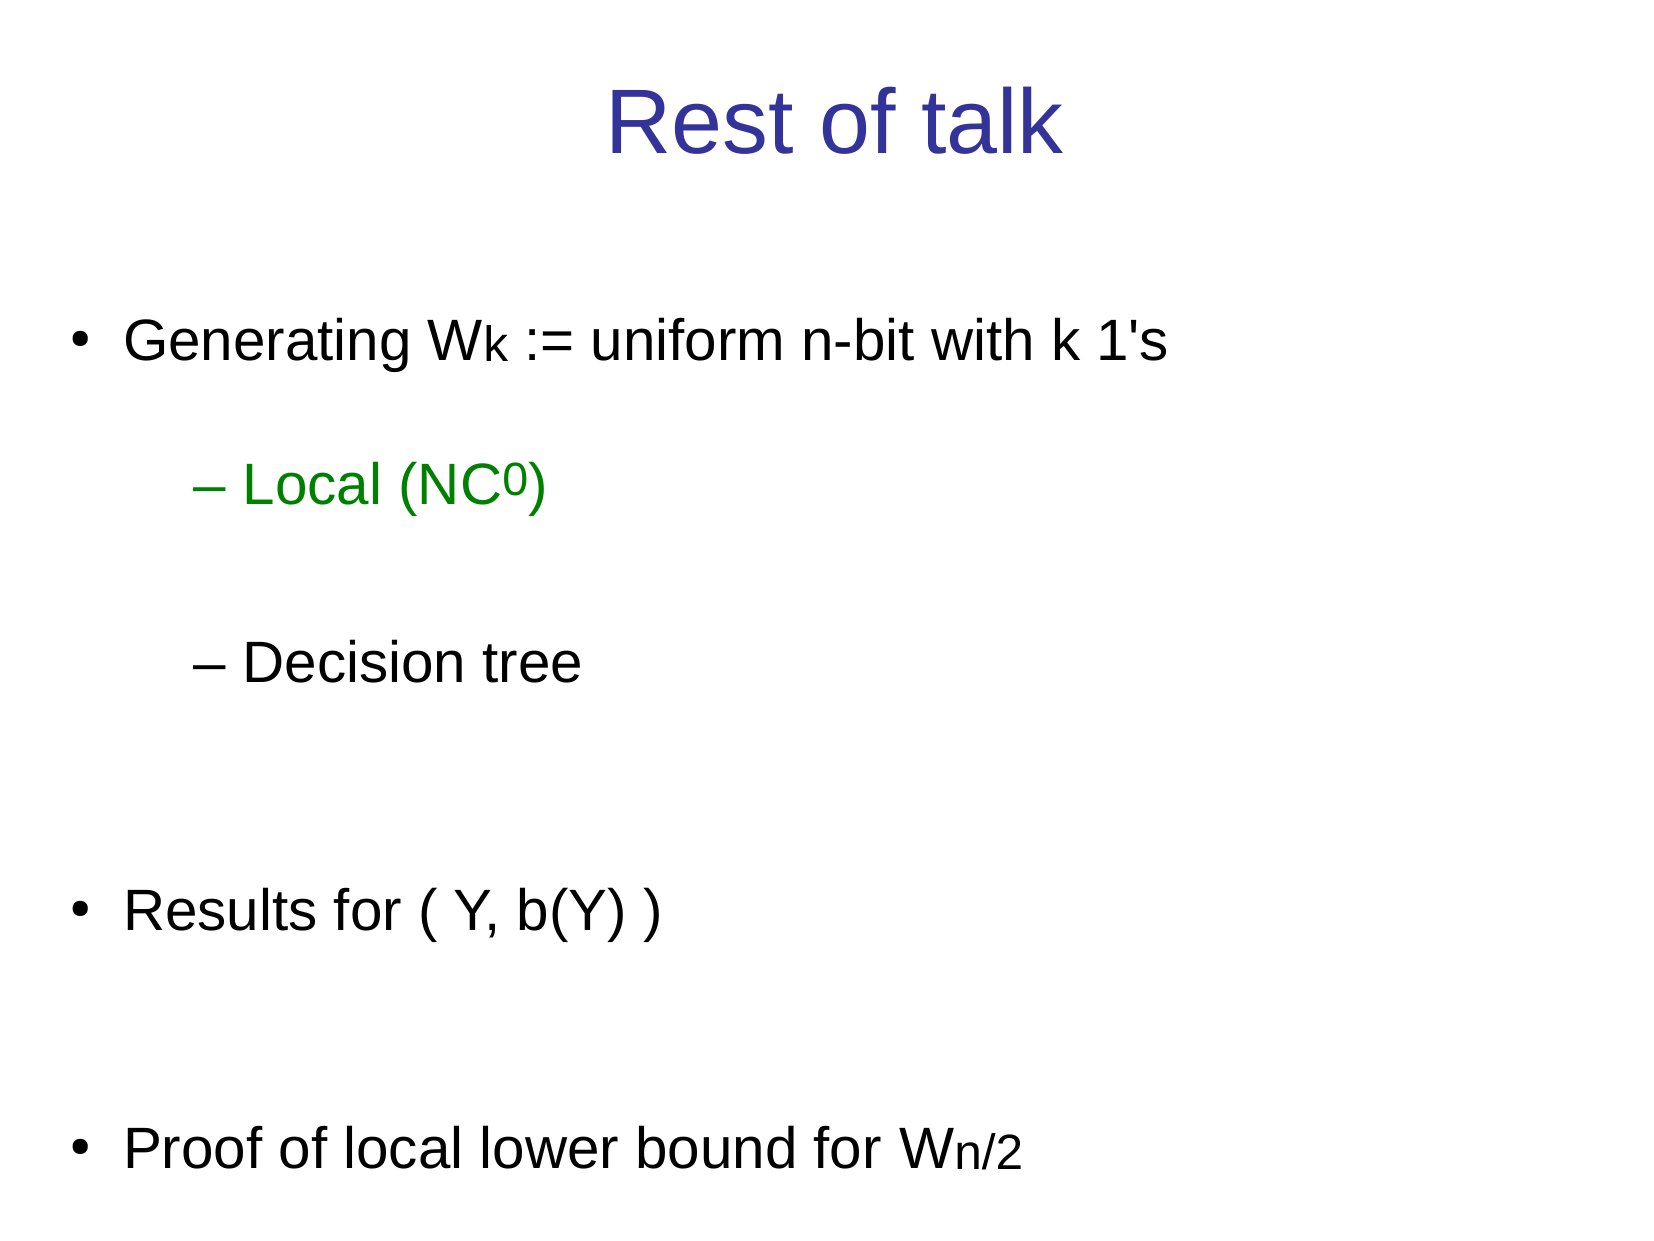

Rest of talk
# Generating Wk := uniform n-bit with k 1's
– Local (NC0)
– Decision tree
Results for ( Y, b(Y) )
Proof of local lower bound for Wn/2